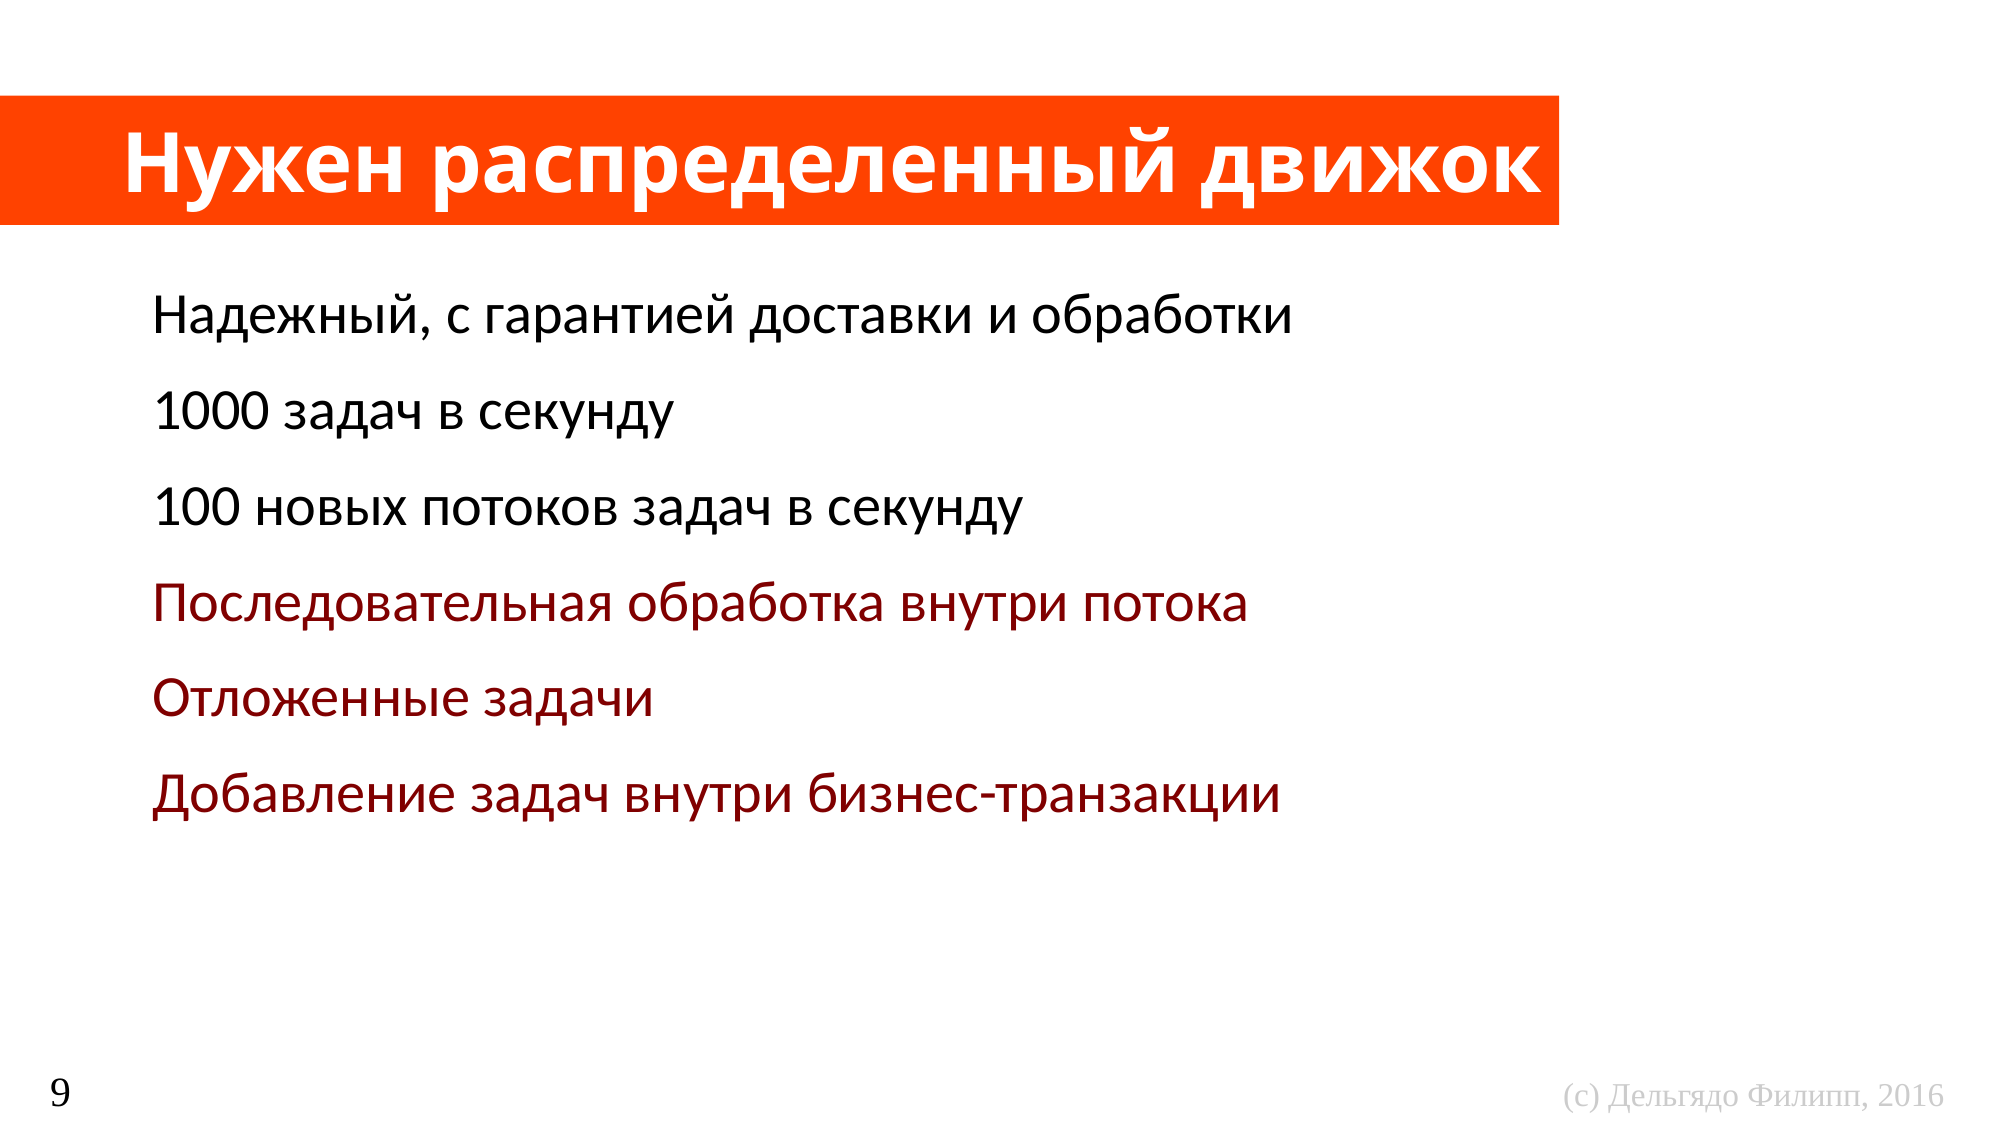

# Нужен распределенный движок
Надежный, с гарантией доставки и обработки
1000 задач в секунду
100 новых потоков задач в секунду
Последовательная обработка внутри потока
Отложенные задачи
Добавление задач внутри бизнес-транзакции
9
(c) Дельгядо Филипп, 2016